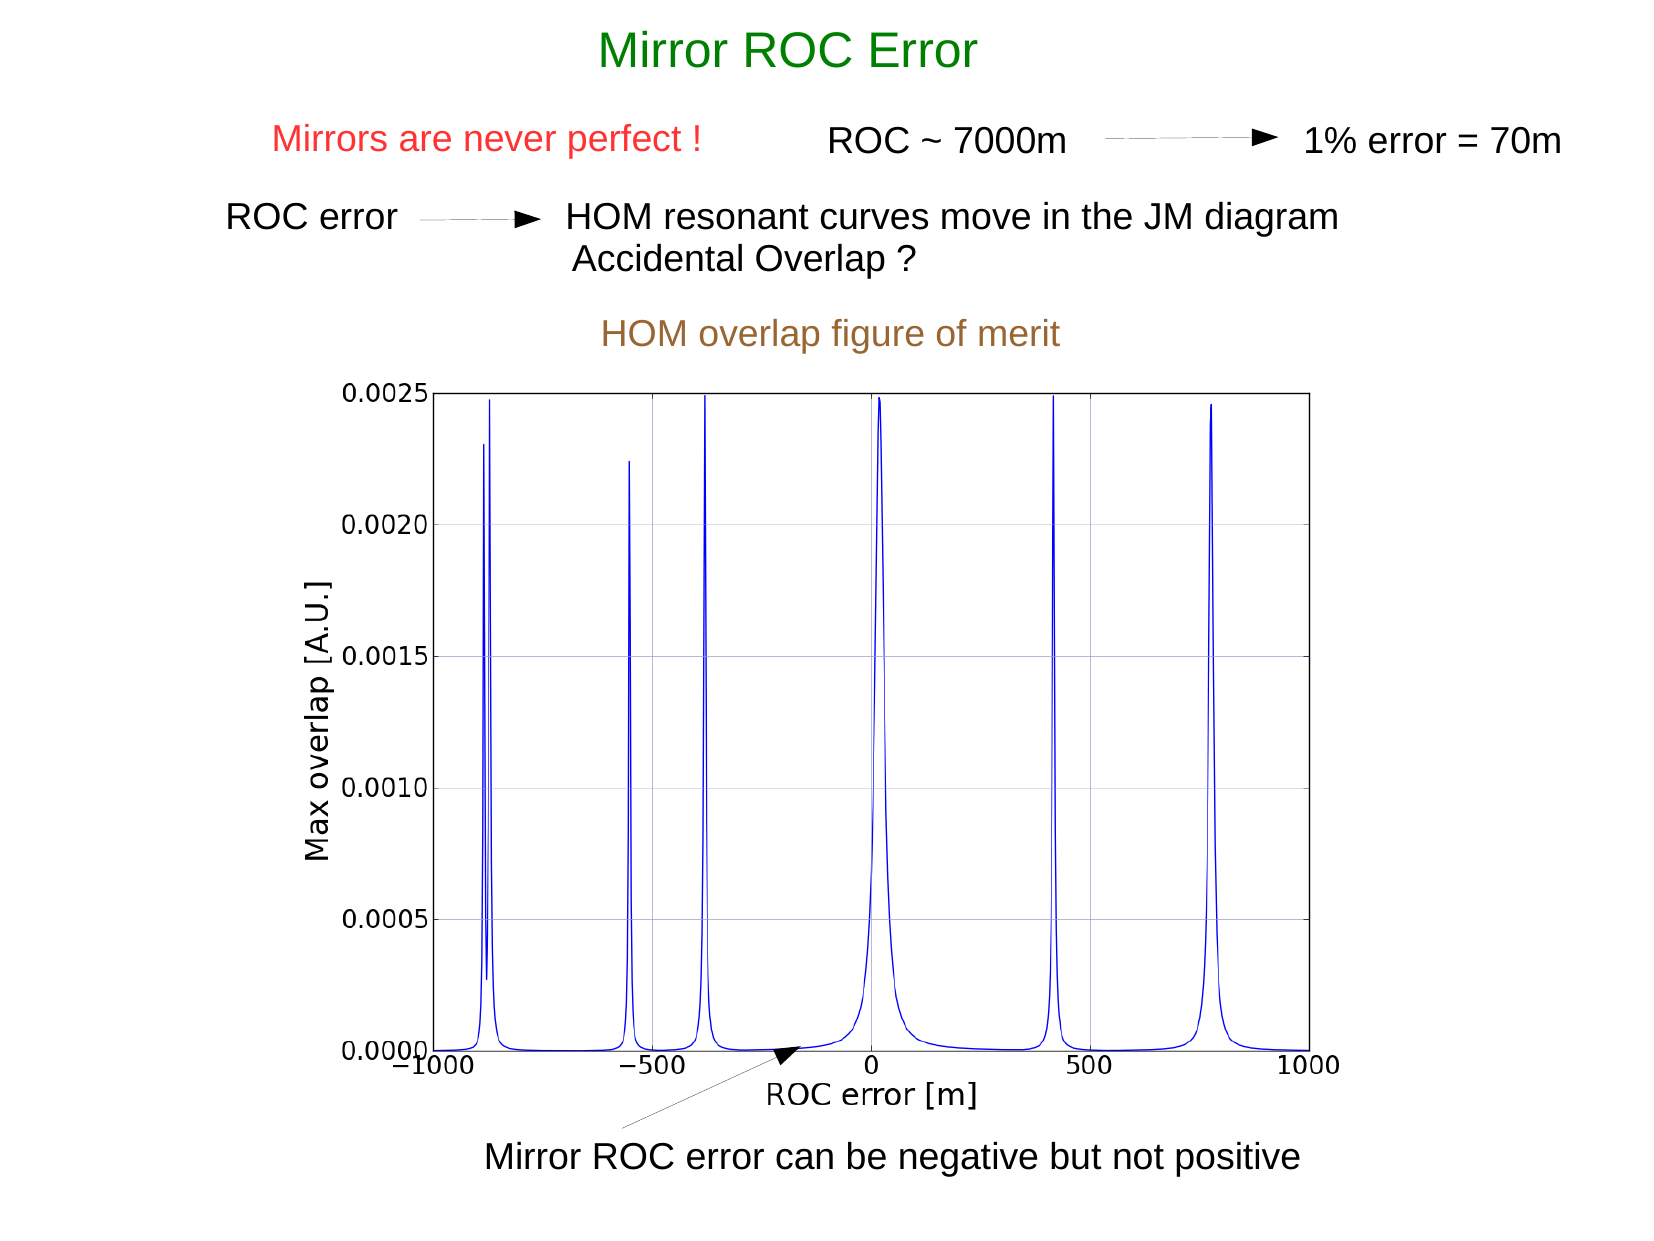

Mirror ROC Error
Mirrors are never perfect !
1% error = 70m
ROC ~ 7000m
ROC error HOM resonant curves move in the JM diagram
 Accidental Overlap ?
HOM overlap figure of merit
Mirror ROC error can be negative but not positive